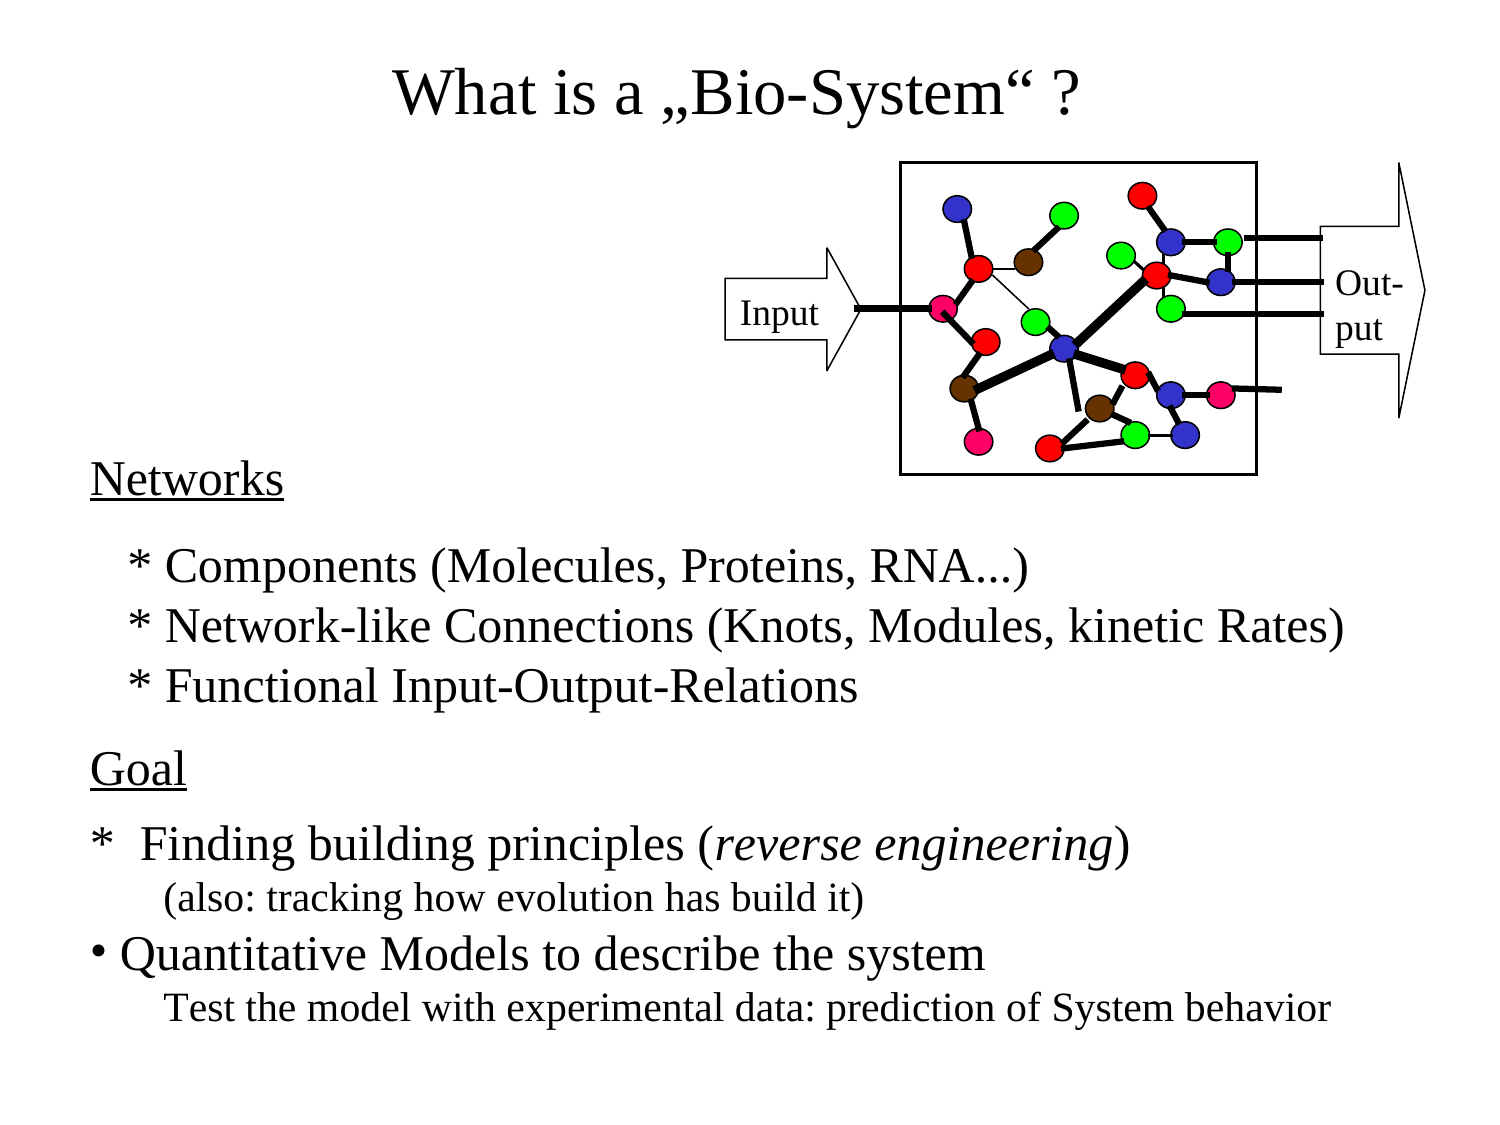

# What is a „Bio-System“ ?
Input
Out-
put
Networks
* Components (Molecules, Proteins, RNA...)
* Network-like Connections (Knots, Modules, kinetic Rates)
* Functional Input-Output-Relations
Goal
* Finding building principles (reverse engineering)
 (also: tracking how evolution has build it)
 Quantitative Models to describe the system
 Test the model with experimental data: prediction of System behavior